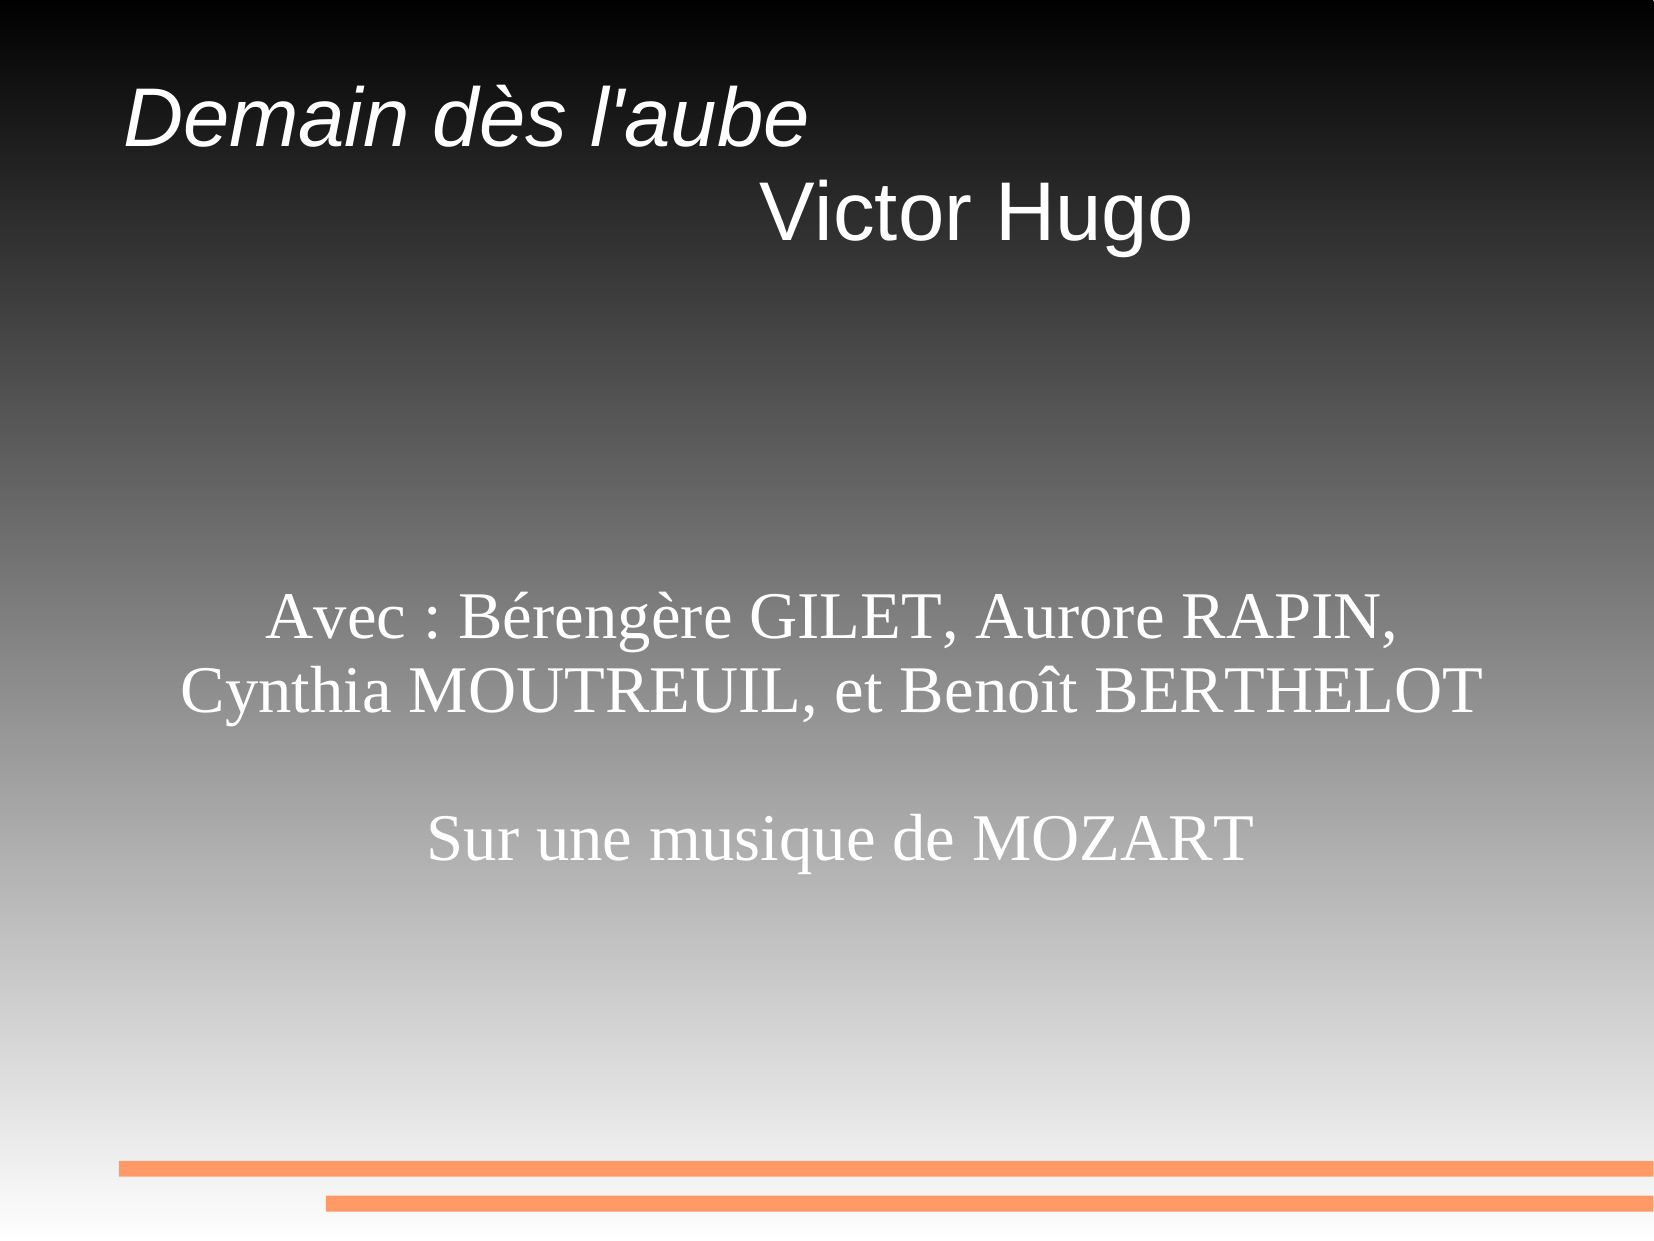

# Demain dès l'aube Victor Hugo
Avec : Bérengère GILET, Aurore RAPIN,
Cynthia MOUTREUIL, et Benoît BERTHELOT
Sur une musique de MOZART